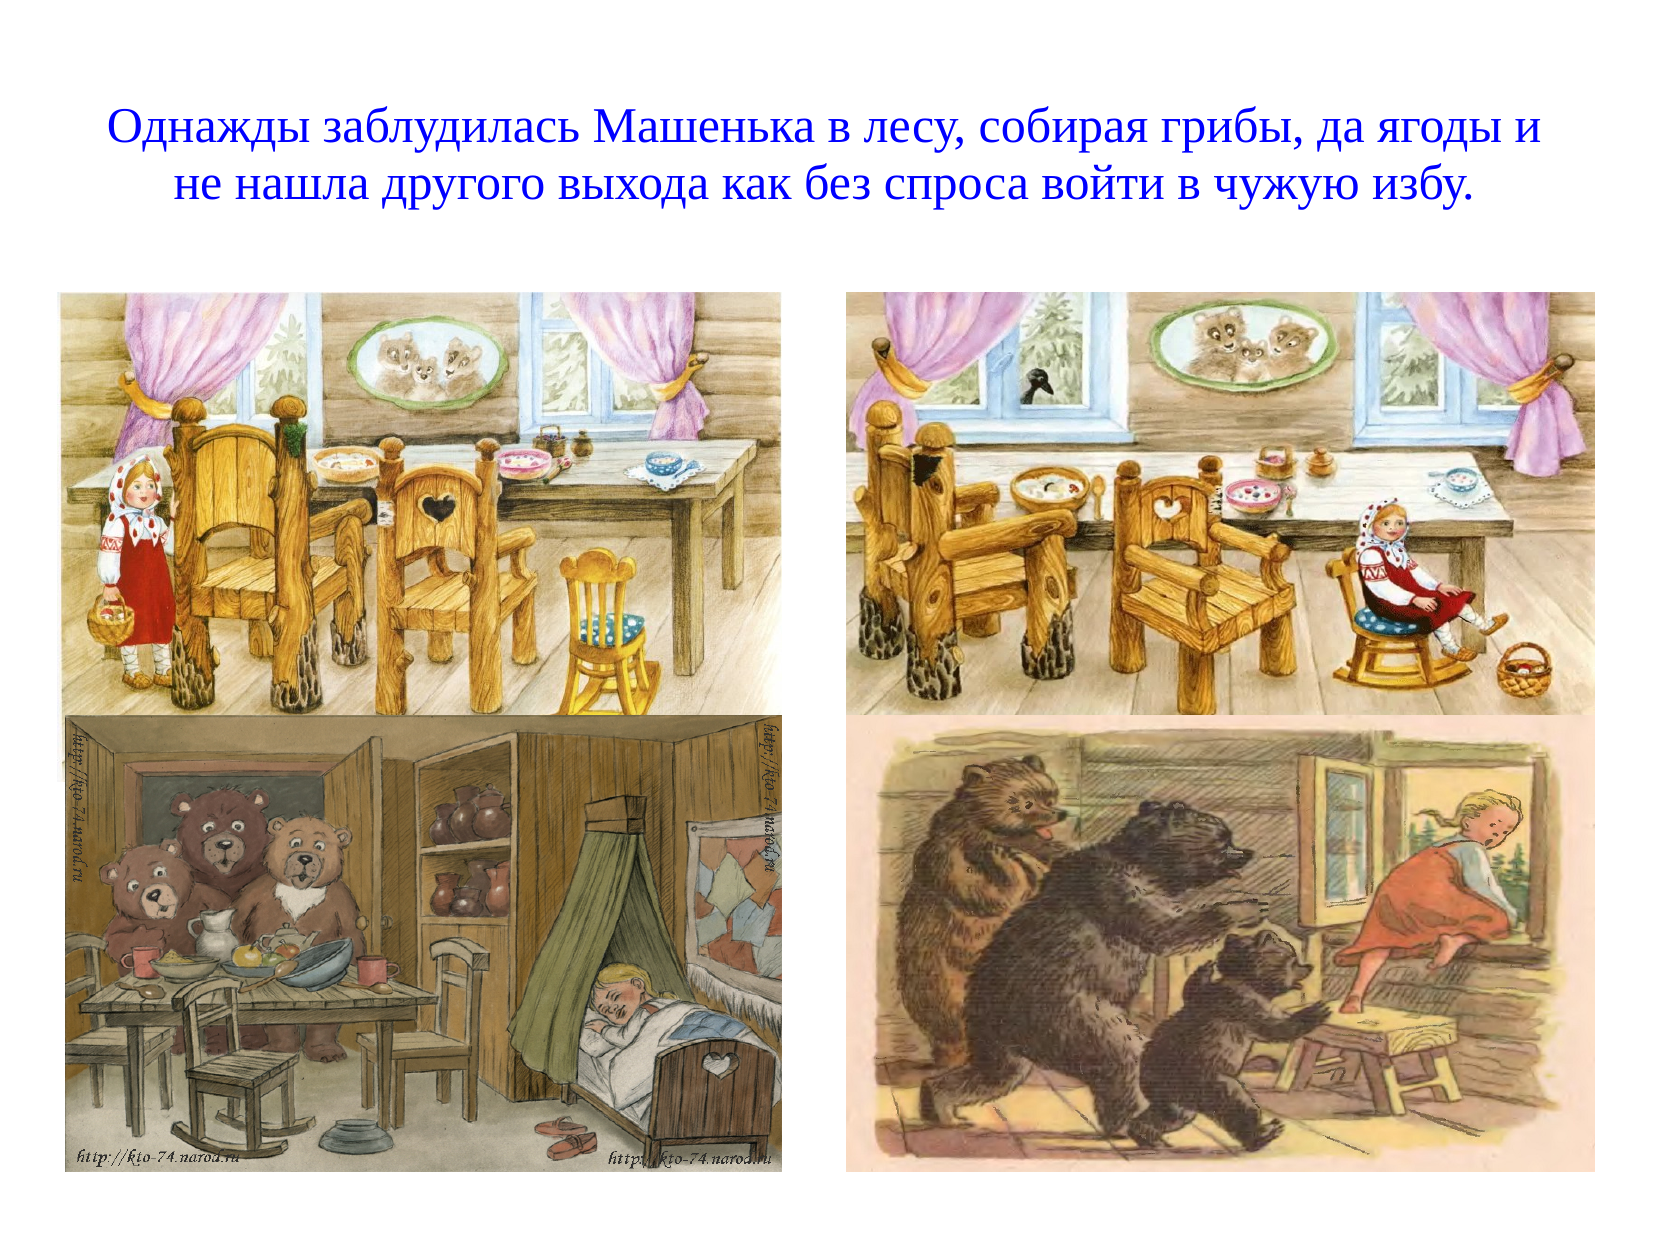

# Однажды заблудилась Машенька в лесу, собирая грибы, да ягоды и не нашла другого выхода как без спроса войти в чужую избу.